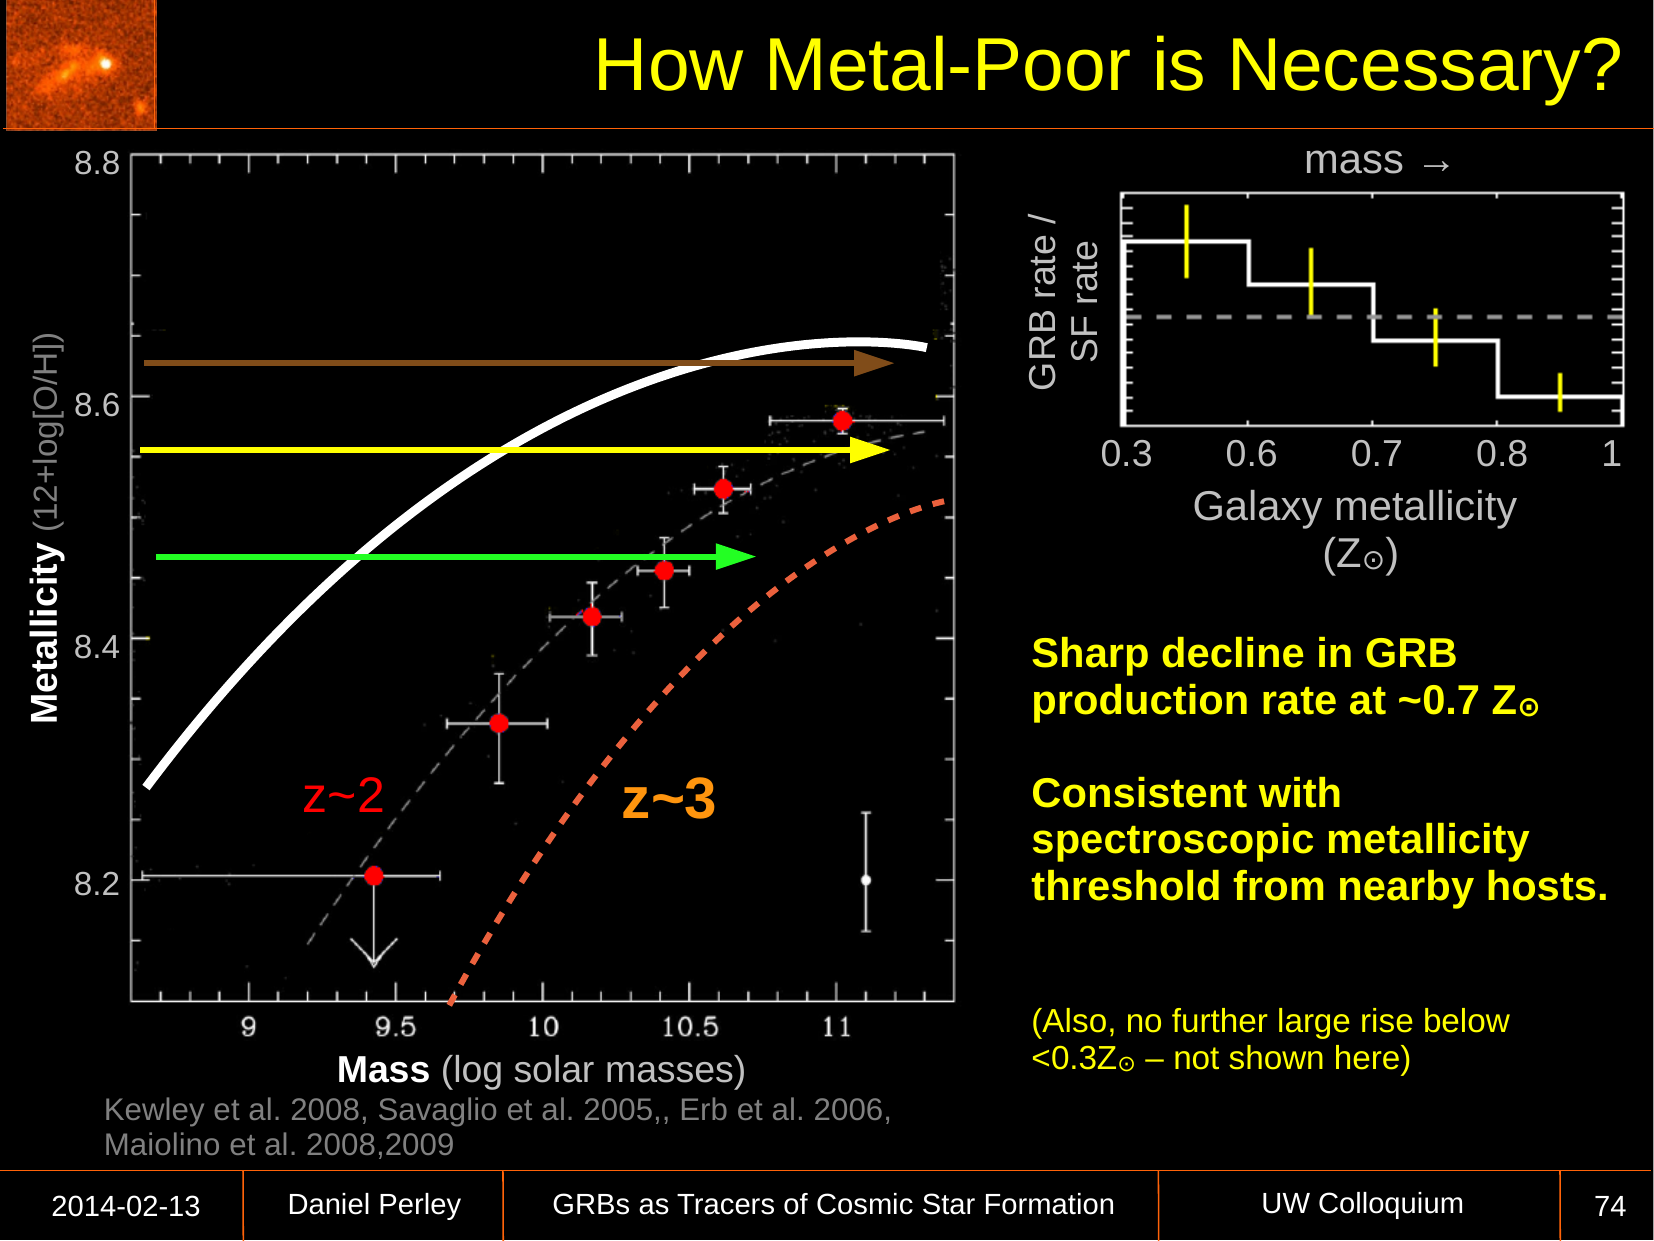

# How Metal-Poor is Necessary?
mass →
8.8
GRB rate / SF rate
8.6
 0.3 0.6 0.7 0.8 1
Galaxy metallicity
(Z⊙)
Metallicity (12+log[O/H])
Sharp decline in GRB production rate at ~0.7 Z⊙
Consistent with spectroscopic metallicity threshold from nearby hosts.
(Also, no further large rise below <0.3Z⊙ – not shown here)
8.4
z~3
z~2
8.2
Mass (log solar masses)
Kewley et al. 2008, Savaglio et al. 2005,, Erb et al. 2006, Maiolino et al. 2008,2009
2014-02-13
74